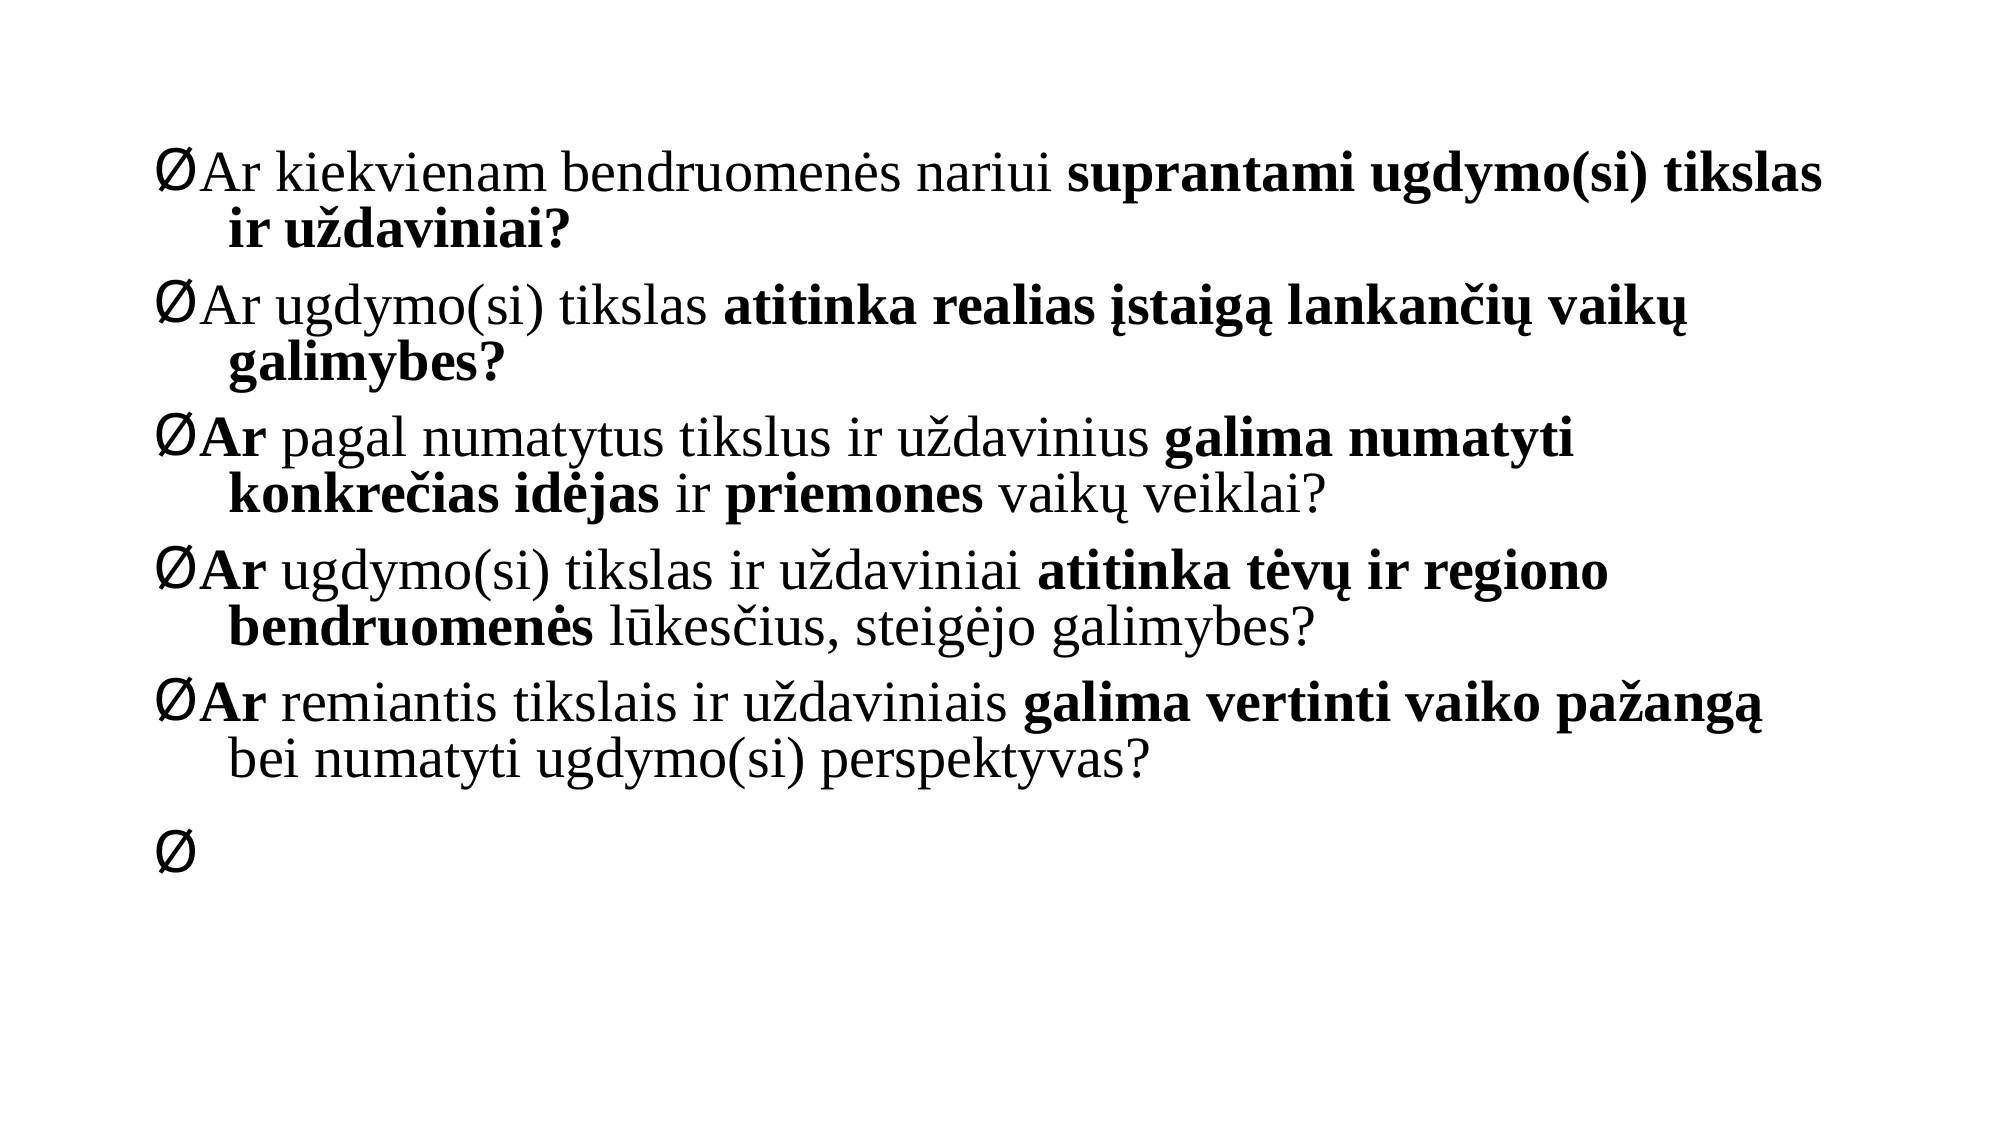

# Ar kiekvienam bendruomenės nariui suprantami ugdymo(si) tikslas ir uždaviniai?
Ar ugdymo(si) tikslas atitinka realias įstaigą lankančių vaikų galimybes?
Ar pagal numatytus tikslus ir uždavinius galima numatyti konkrečias idėjas ir priemones vaikų veiklai?
Ar ugdymo(si) tikslas ir uždaviniai atitinka tėvų ir regiono bendruomenės lūkesčius, steigėjo galimybes?
Ar remiantis tikslais ir uždaviniais galima vertinti vaiko pažangą bei numatyti ugdymo(si) perspektyvas?